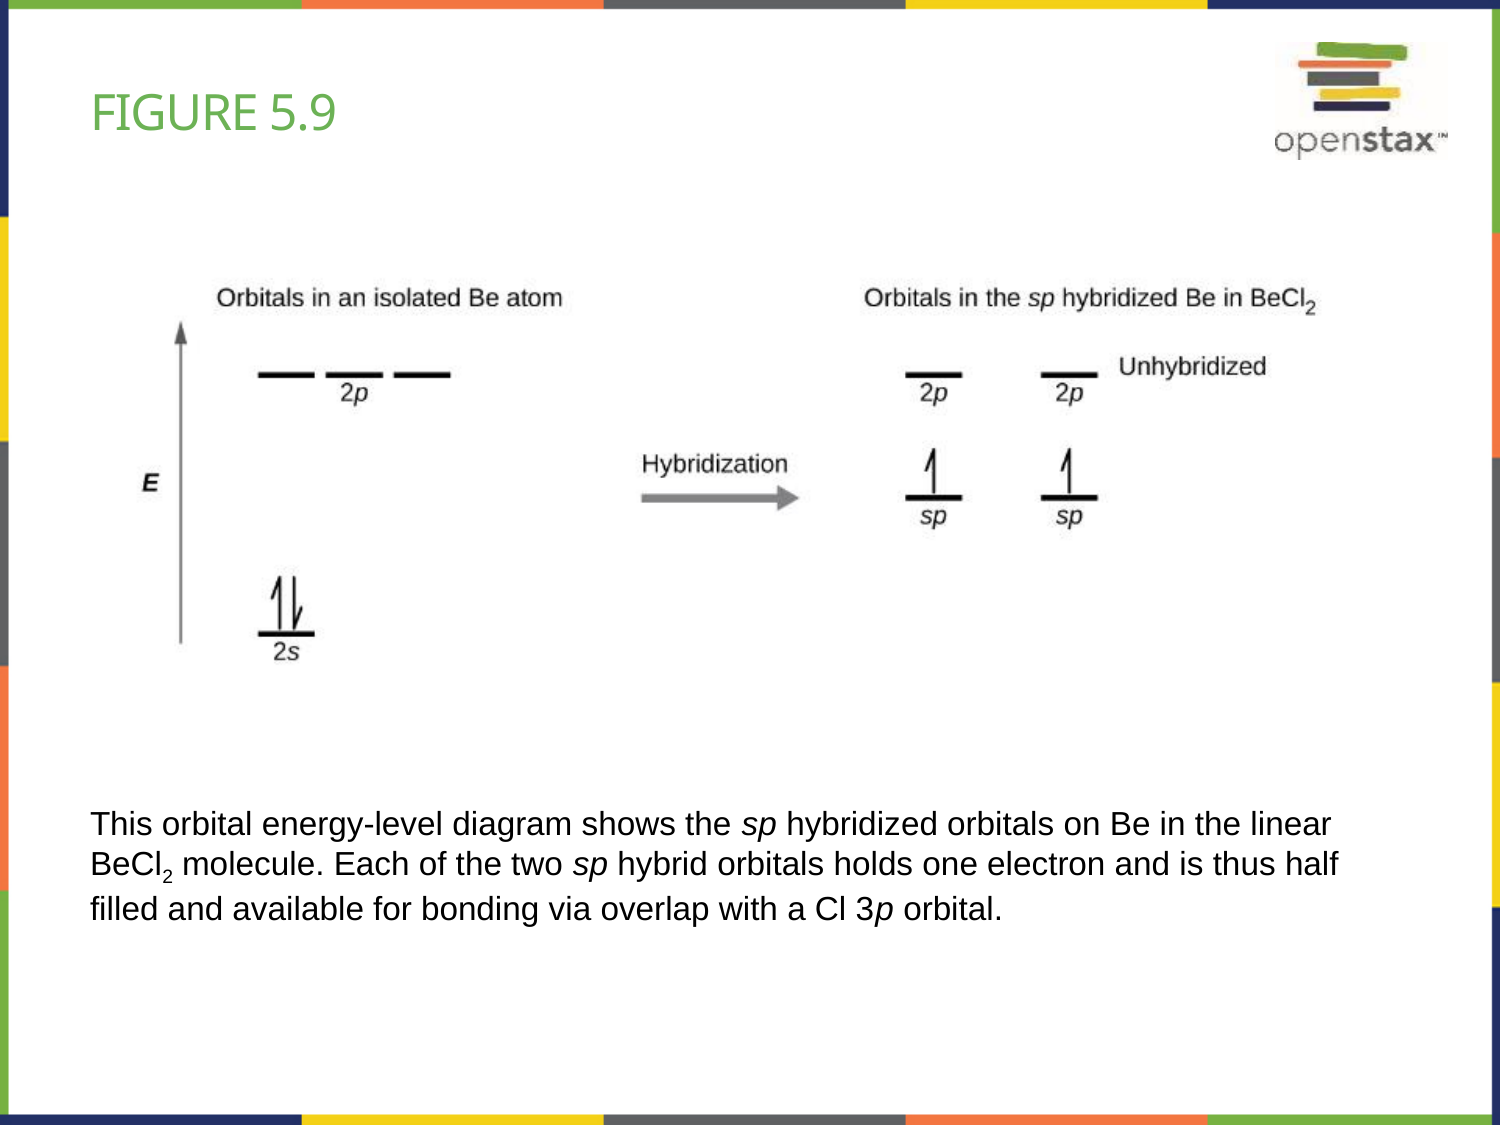

# Figure 5.9
This orbital energy-level diagram shows the sp hybridized orbitals on Be in the linear BeCl2 molecule. Each of the two sp hybrid orbitals holds one electron and is thus half filled and available for bonding via overlap with a Cl 3p orbital.